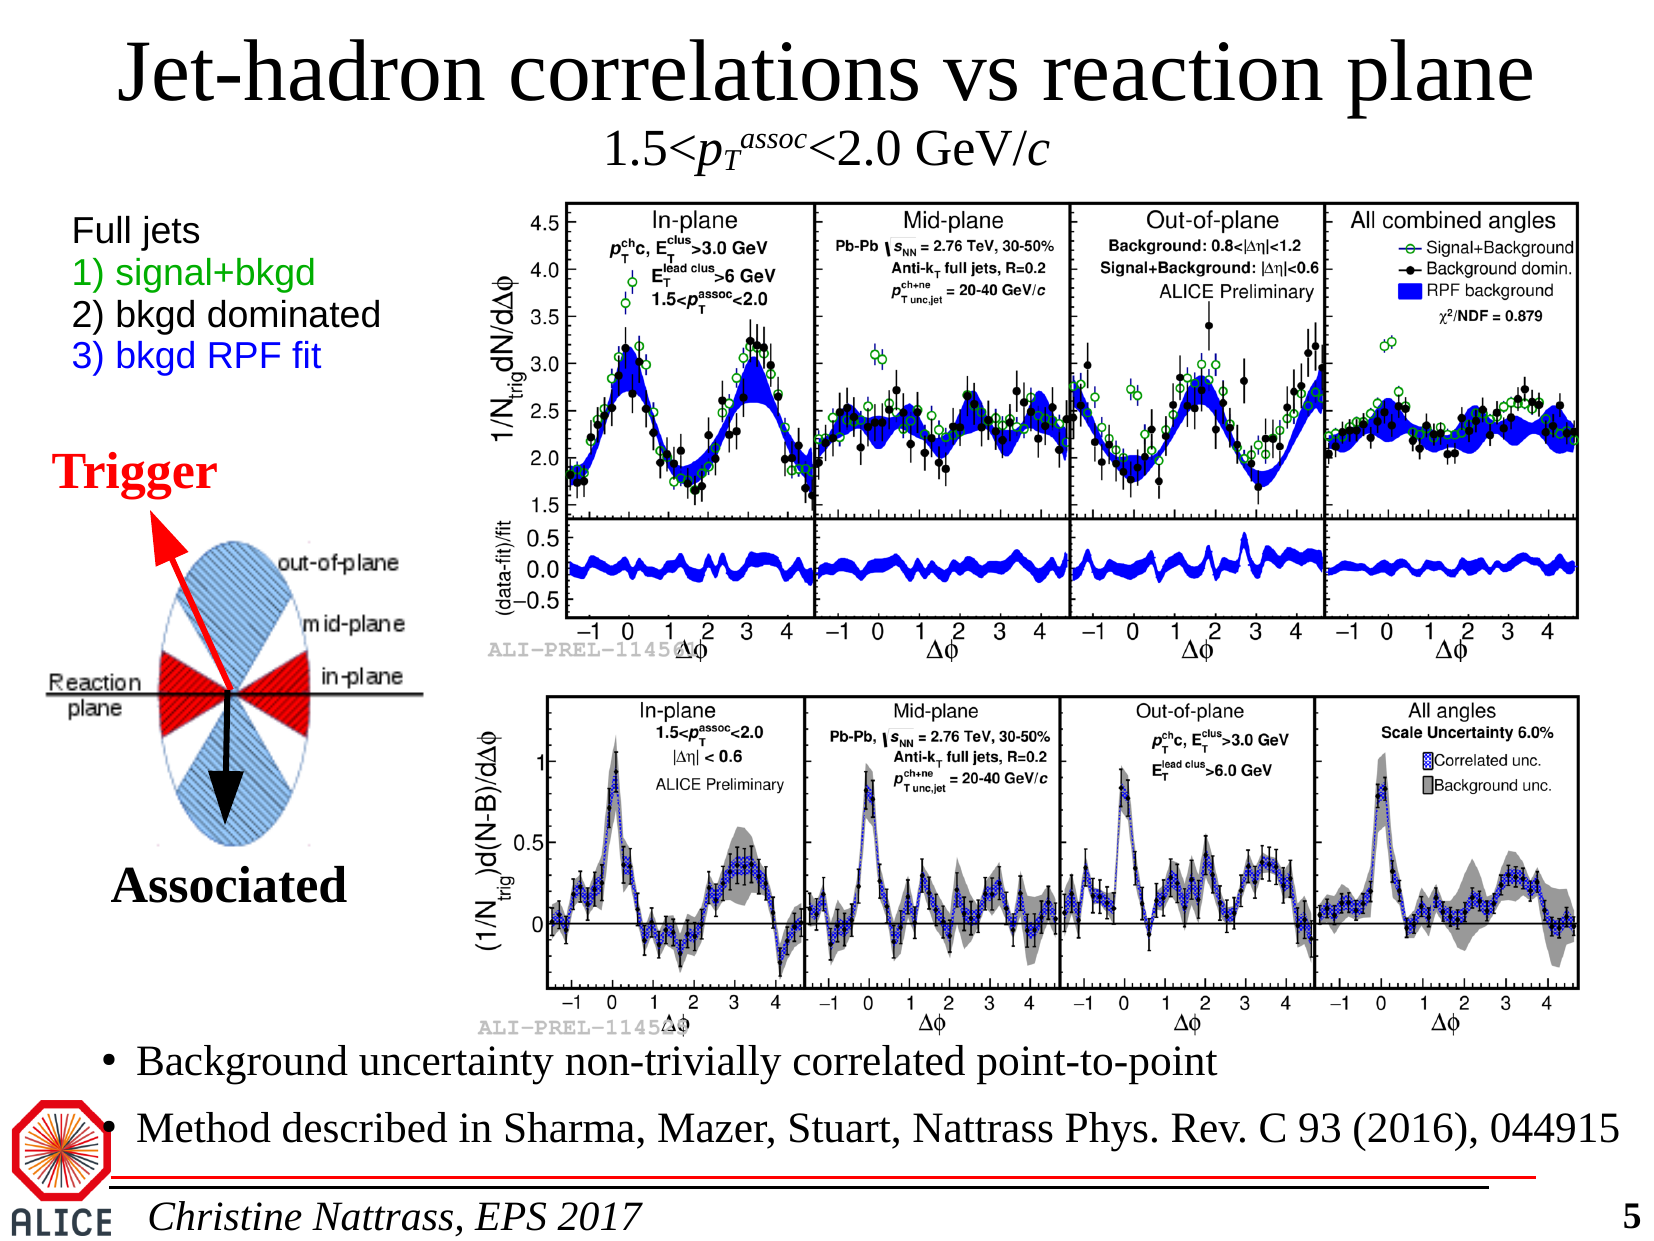

# Jet-hadron correlations vs reaction plane 1.5<pTassoc<2.0 GeV/c
Full jets
1) signal+bkgd
2) bkgd dominated
3) bkgd RPF fit
Trigger
Associated
Background uncertainty non-trivially correlated point-to-point
Method described in Sharma, Mazer, Stuart, Nattrass Phys. Rev. C 93 (2016), 044915